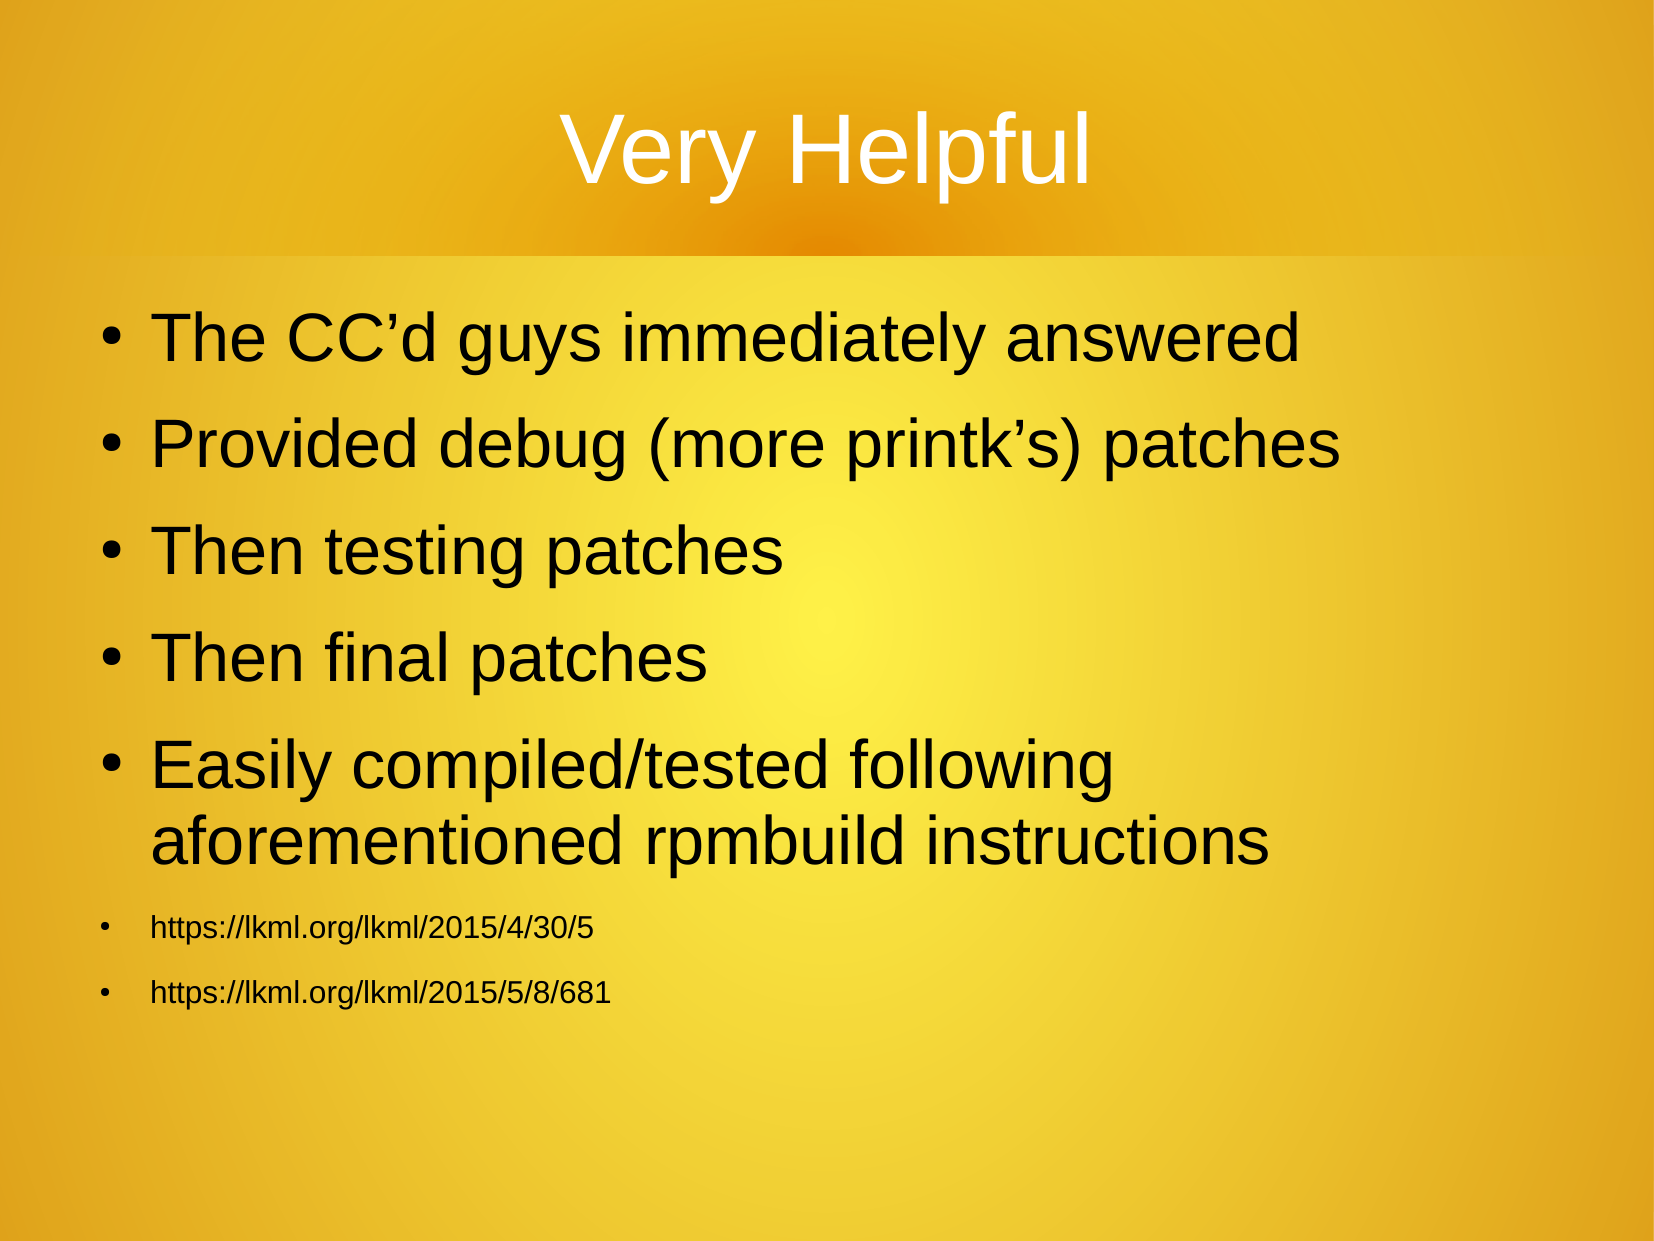

# Very Helpful
The CC’d guys immediately answered
Provided debug (more printk’s) patches
Then testing patches
Then final patches
Easily compiled/tested following aforementioned rpmbuild instructions
https://lkml.org/lkml/2015/4/30/5
https://lkml.org/lkml/2015/5/8/681